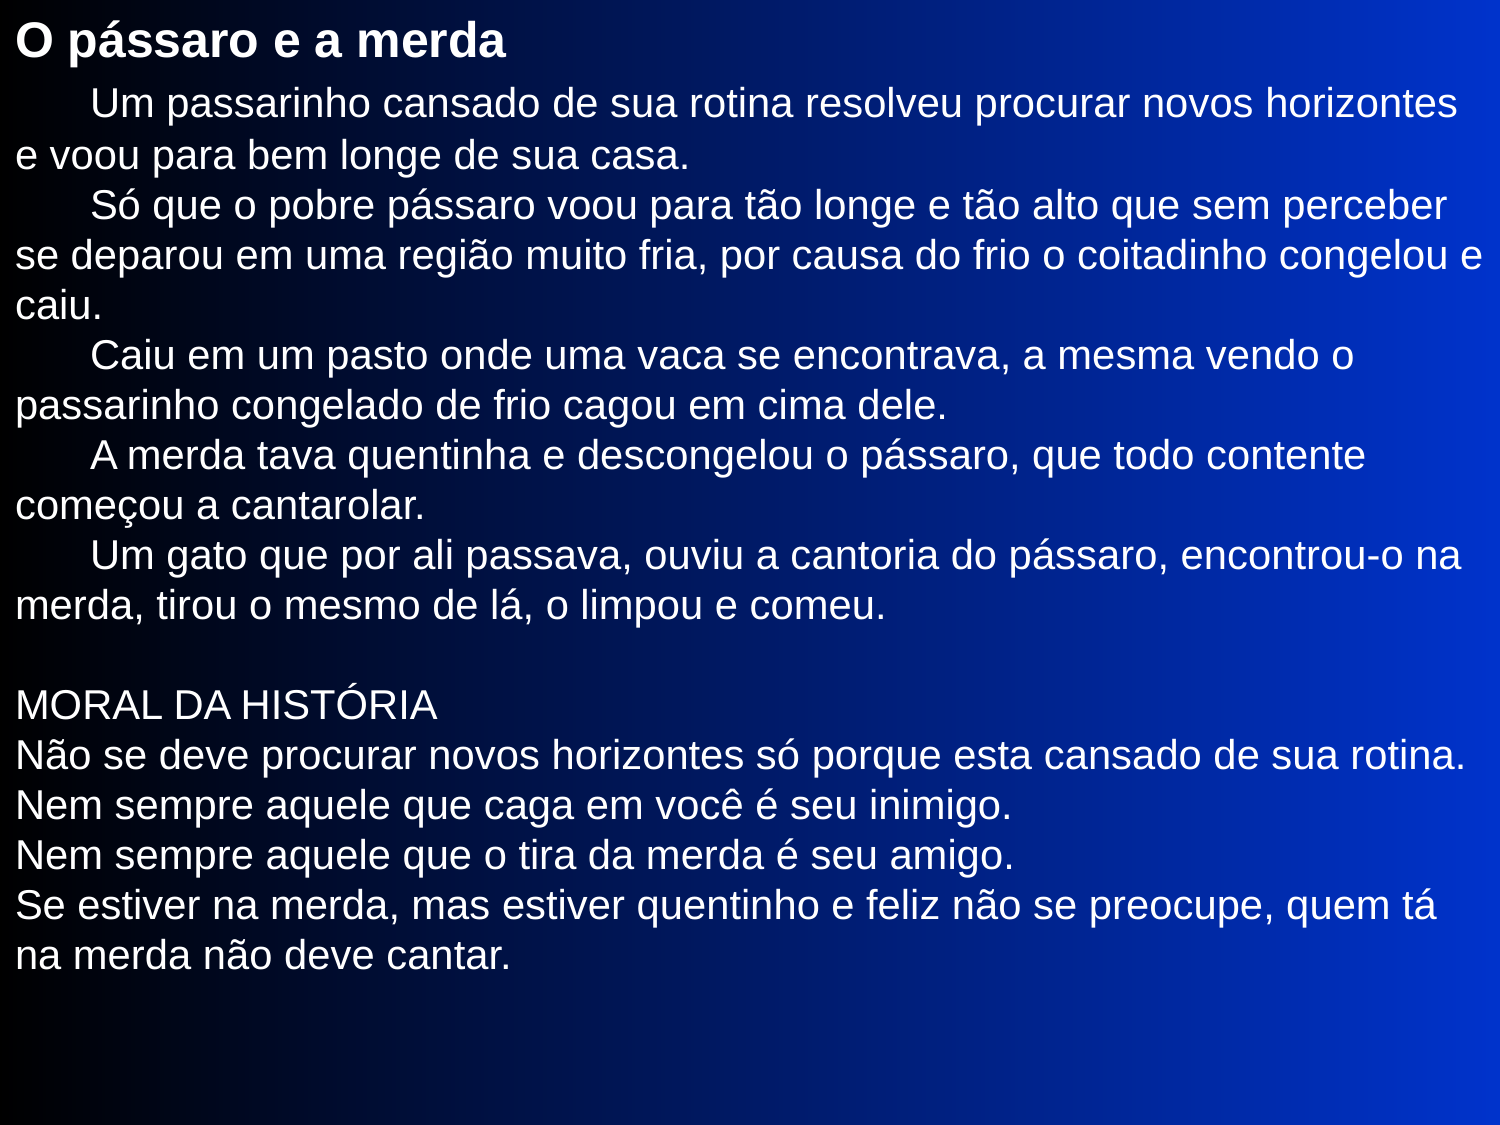

O pássaro e a merda
	Um passarinho cansado de sua rotina resolveu procurar novos horizontes e voou para bem longe de sua casa.
	Só que o pobre pássaro voou para tão longe e tão alto que sem perceber se deparou em uma região muito fria, por causa do frio o coitadinho congelou e caiu.
	Caiu em um pasto onde uma vaca se encontrava, a mesma vendo o passarinho congelado de frio cagou em cima dele.
	A merda tava quentinha e descongelou o pássaro, que todo contente começou a cantarolar.
	Um gato que por ali passava, ouviu a cantoria do pássaro, encontrou-o na merda, tirou o mesmo de lá, o limpou e comeu.
MORAL DA HISTÓRIA
Não se deve procurar novos horizontes só porque esta cansado de sua rotina.
Nem sempre aquele que caga em você é seu inimigo.
Nem sempre aquele que o tira da merda é seu amigo.
Se estiver na merda, mas estiver quentinho e feliz não se preocupe, quem tá na merda não deve cantar.